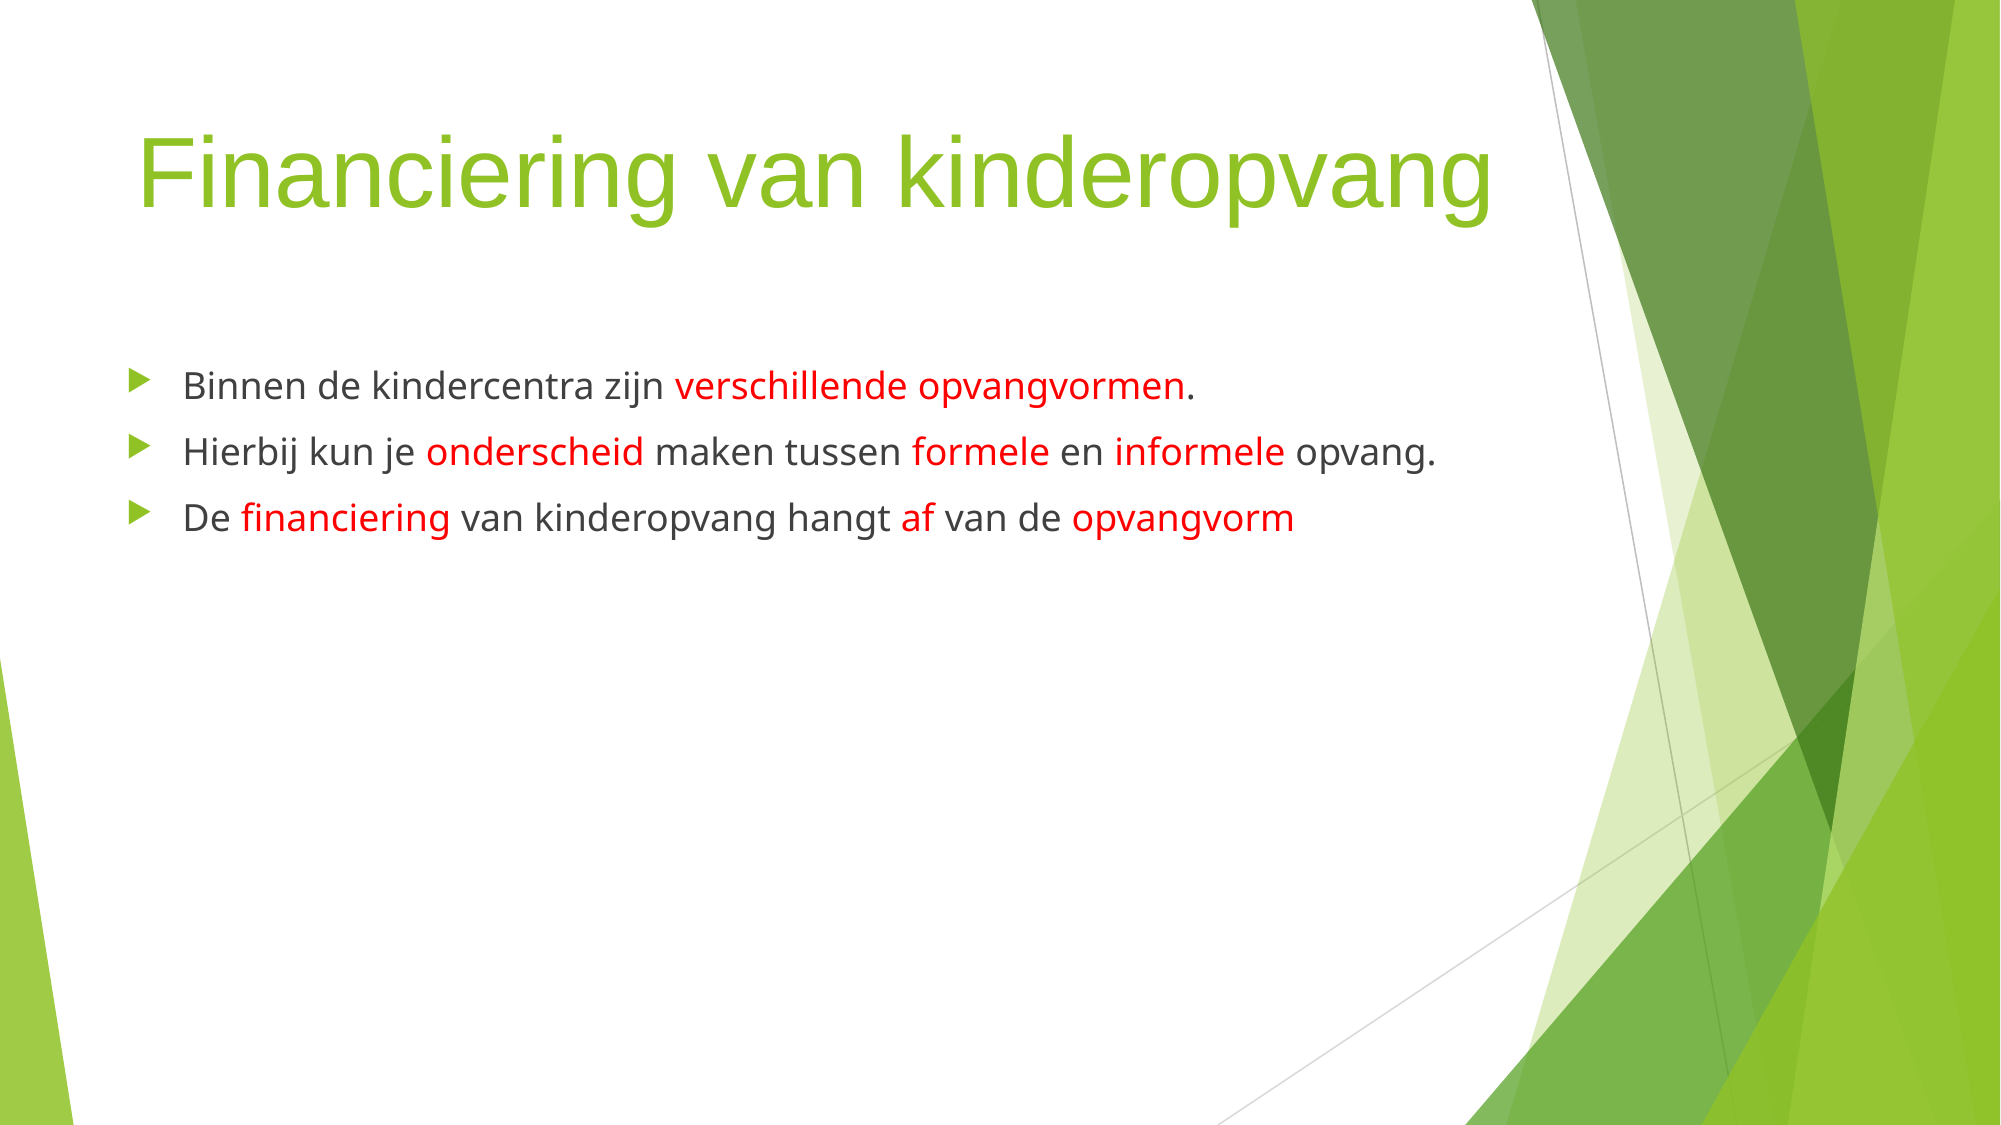

Financiering van kinderopvang
# Binnen de kindercentra zijn verschillende opvangvormen.
Hierbij kun je onderscheid maken tussen formele en informele opvang.
De financiering van kinderopvang hangt af van de opvangvorm